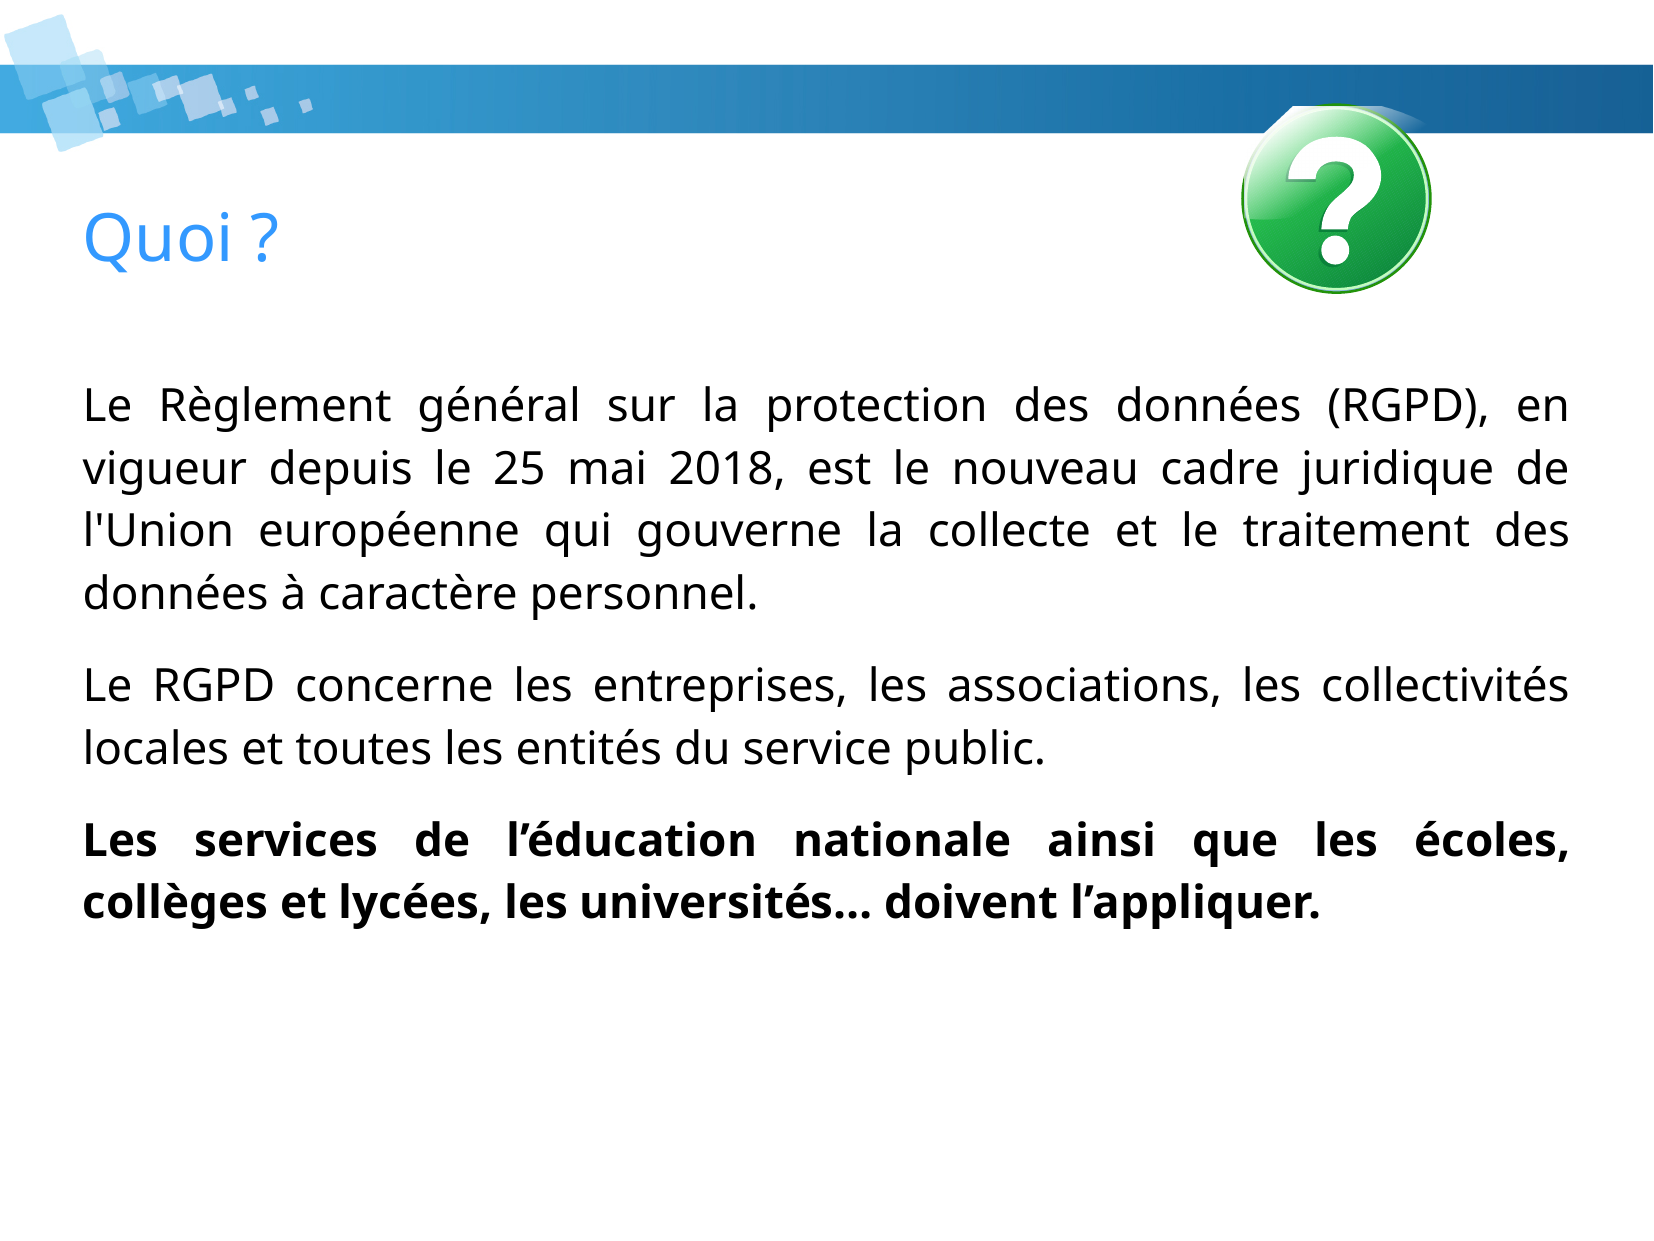

# Quoi ?
Le Règlement général sur la protection des données (RGPD), en vigueur depuis le 25 mai 2018, est le nouveau cadre juridique de l'Union européenne qui gouverne la collecte et le traitement des données à caractère personnel.
Le RGPD concerne les entreprises, les associations, les collectivités locales et toutes les entités du service public.
Les services de l’éducation nationale ainsi que les écoles, collèges et lycées, les universités… doivent l’appliquer.